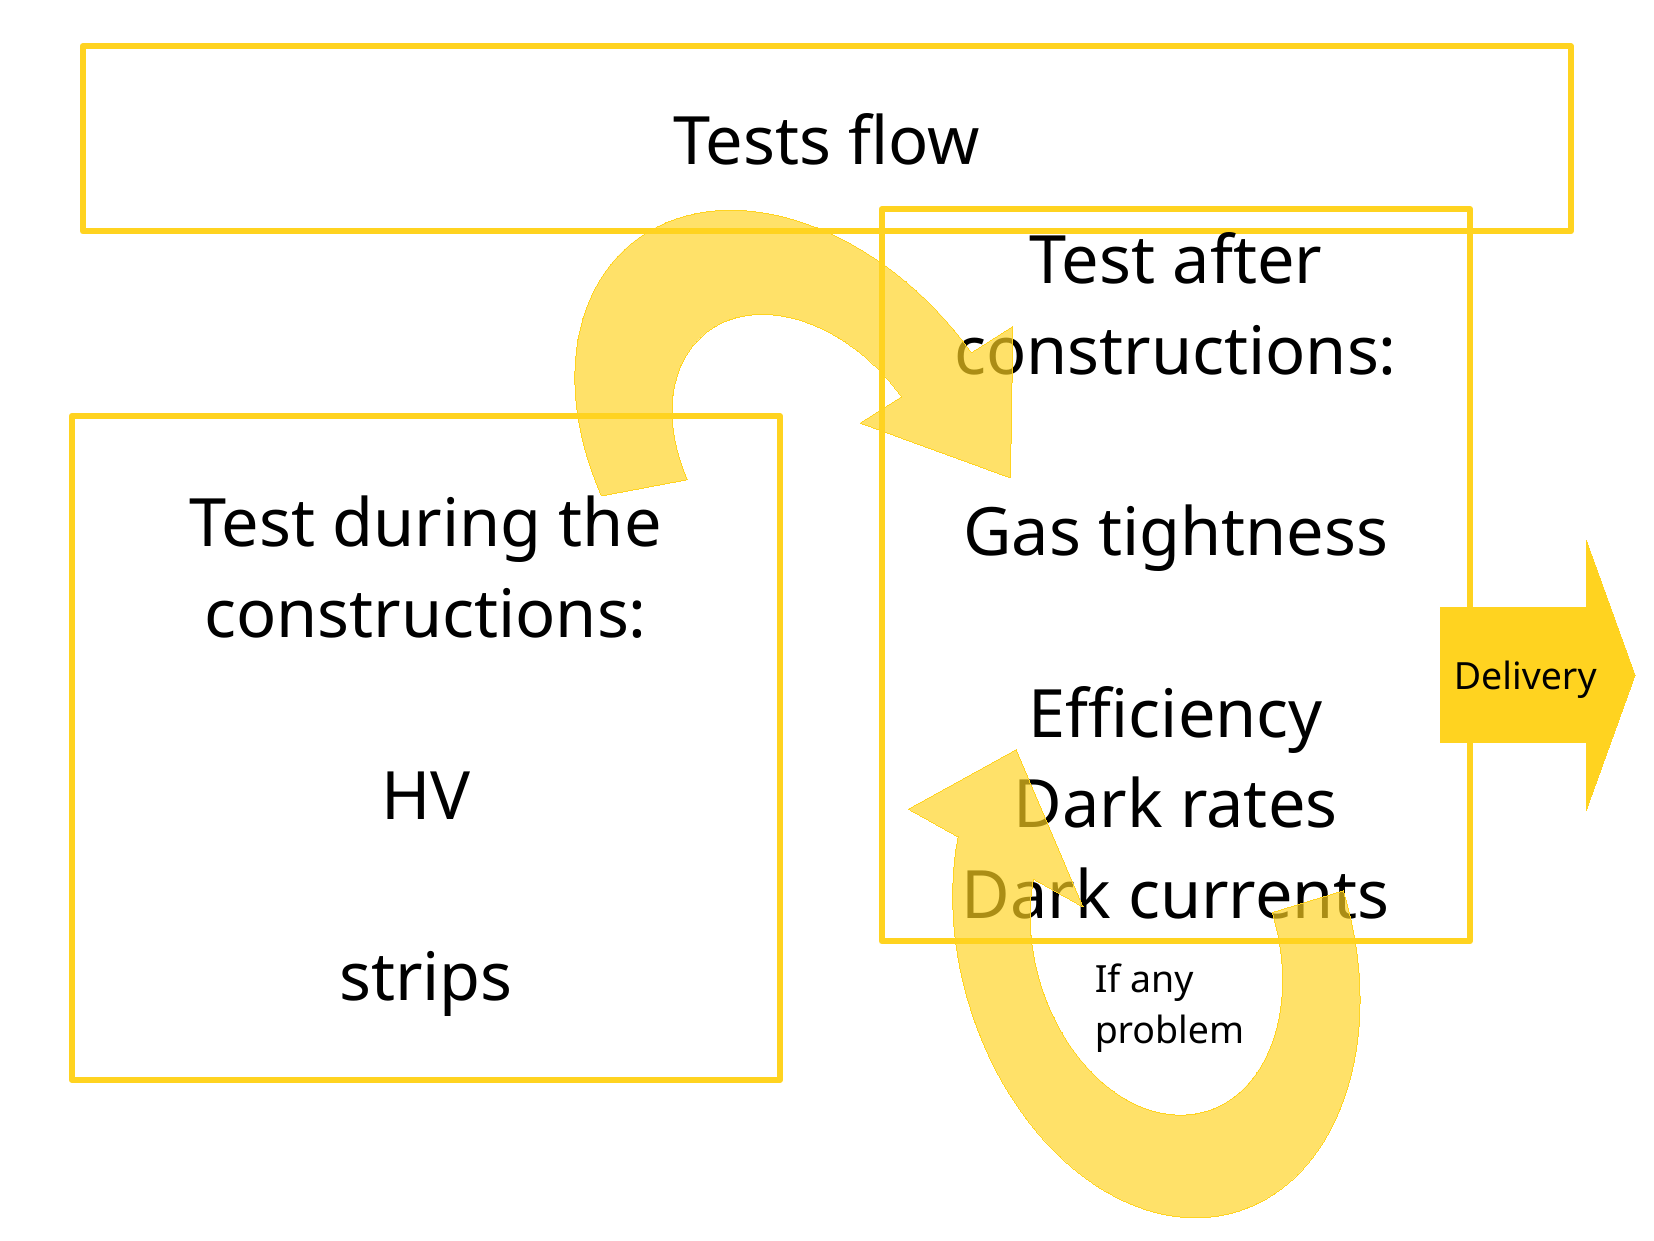

# Tests flow
Test after
constructions:
Gas tightness
Efficiency
Dark rates
Dark currents
Test during the constructions:
HV
strips
Delivery
If any problem